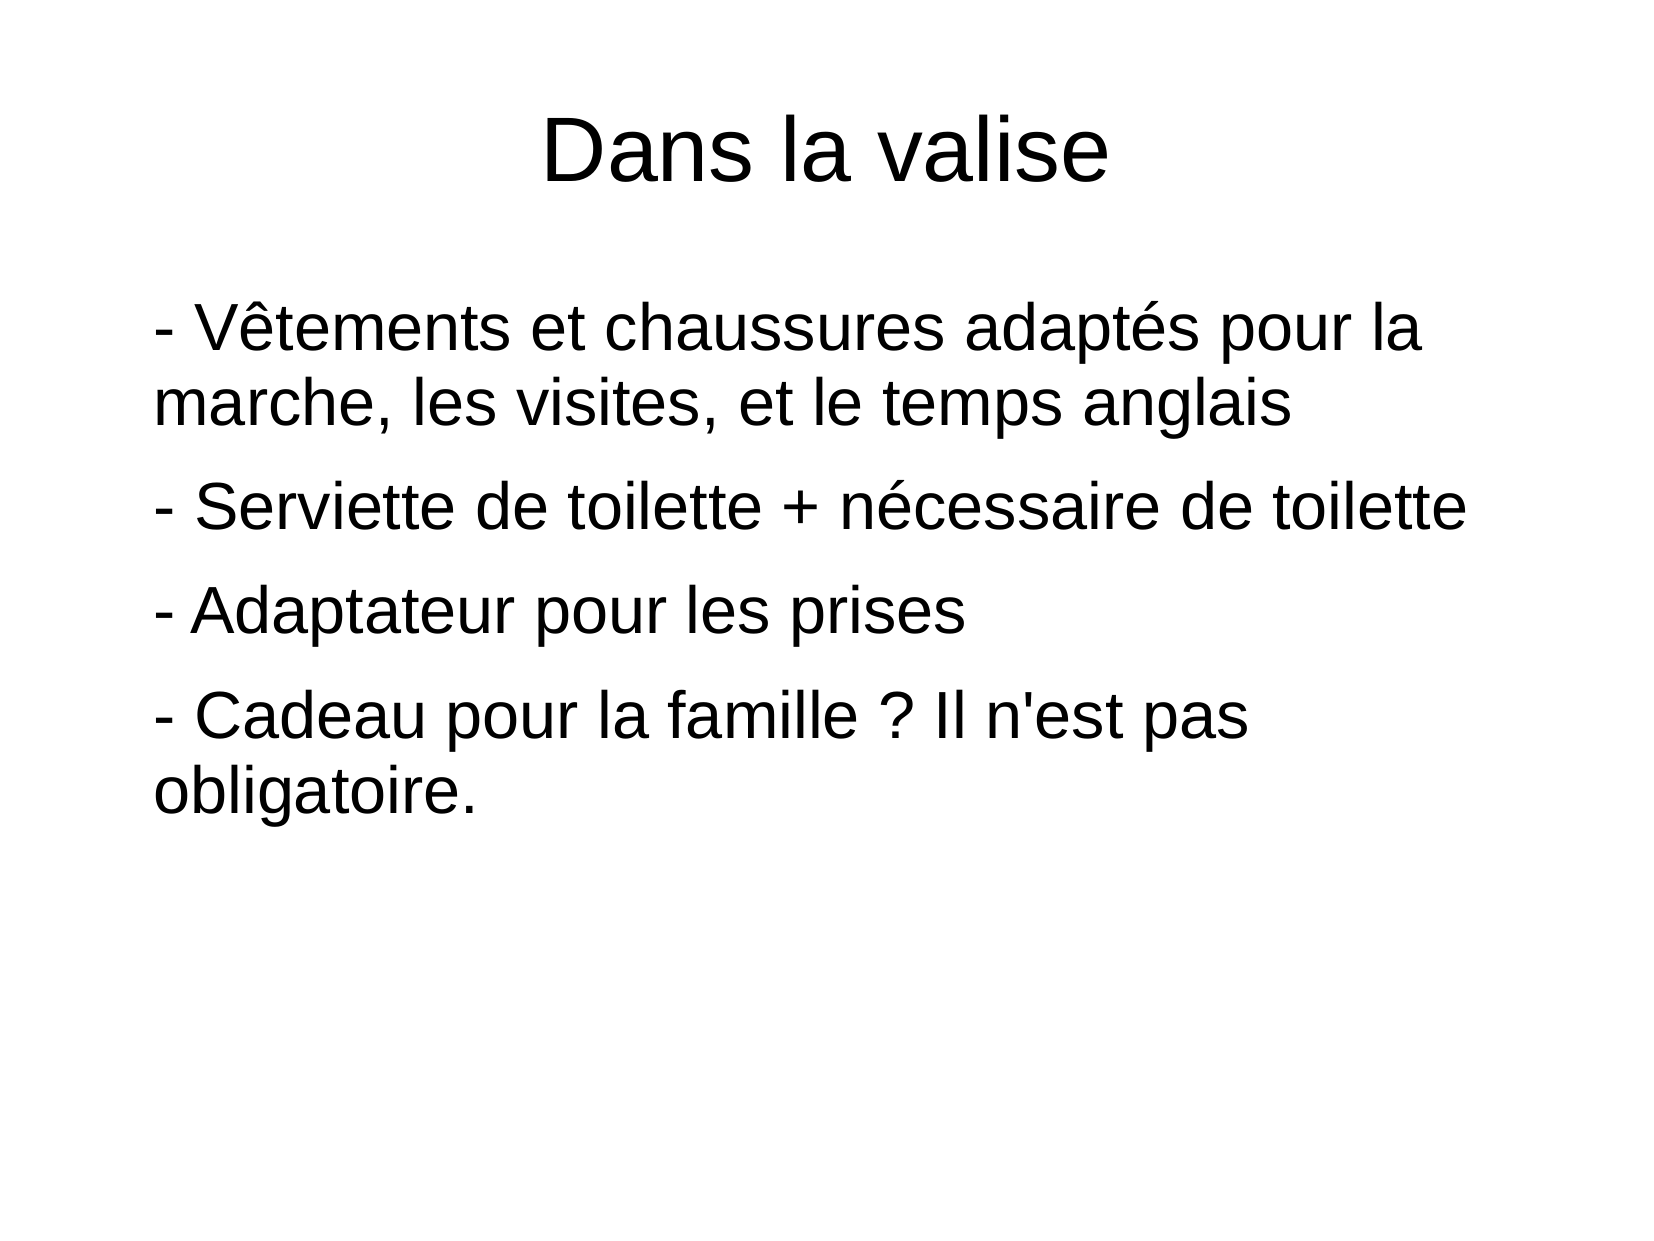

# Dans la valise
- Vêtements et chaussures adaptés pour la marche, les visites, et le temps anglais
- Serviette de toilette + nécessaire de toilette
- Adaptateur pour les prises
- Cadeau pour la famille ? Il n'est pas obligatoire.